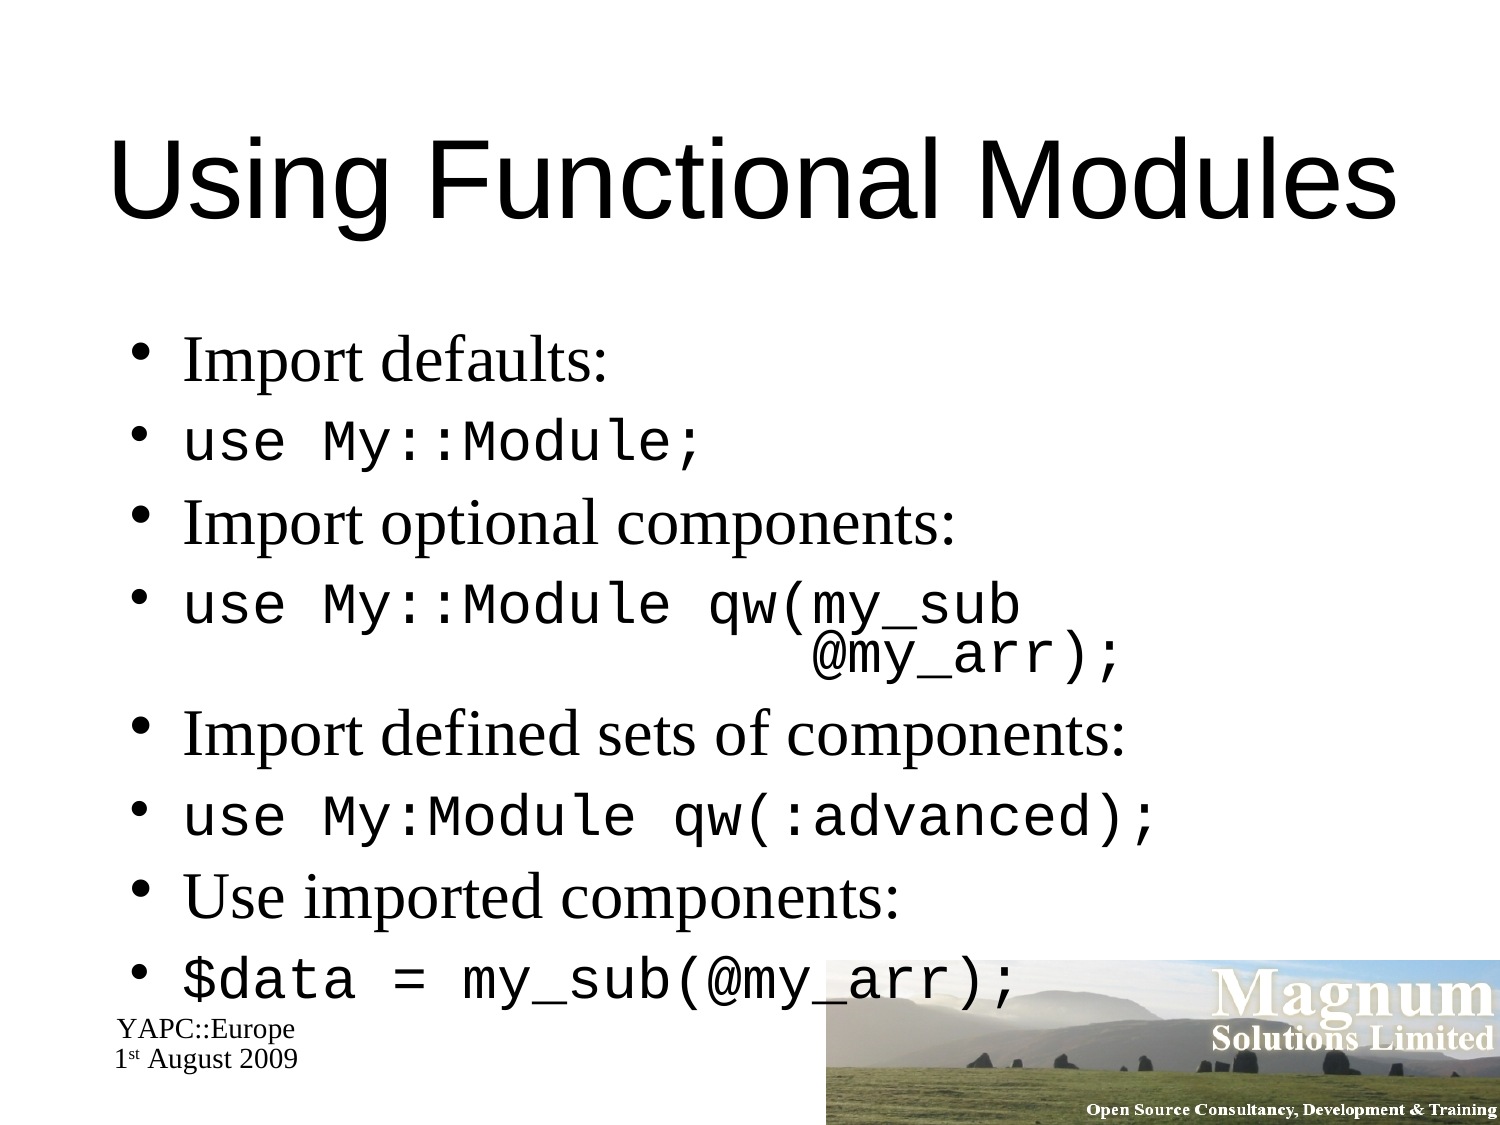

# Using Functional Modules
Import defaults:
use My::Module;
Import optional components:
use My::Module qw(my_sub
 @my_arr);
Import defined sets of components:
use My:Module qw(:advanced);
Use imported components:
$data = my_sub(@my_arr);